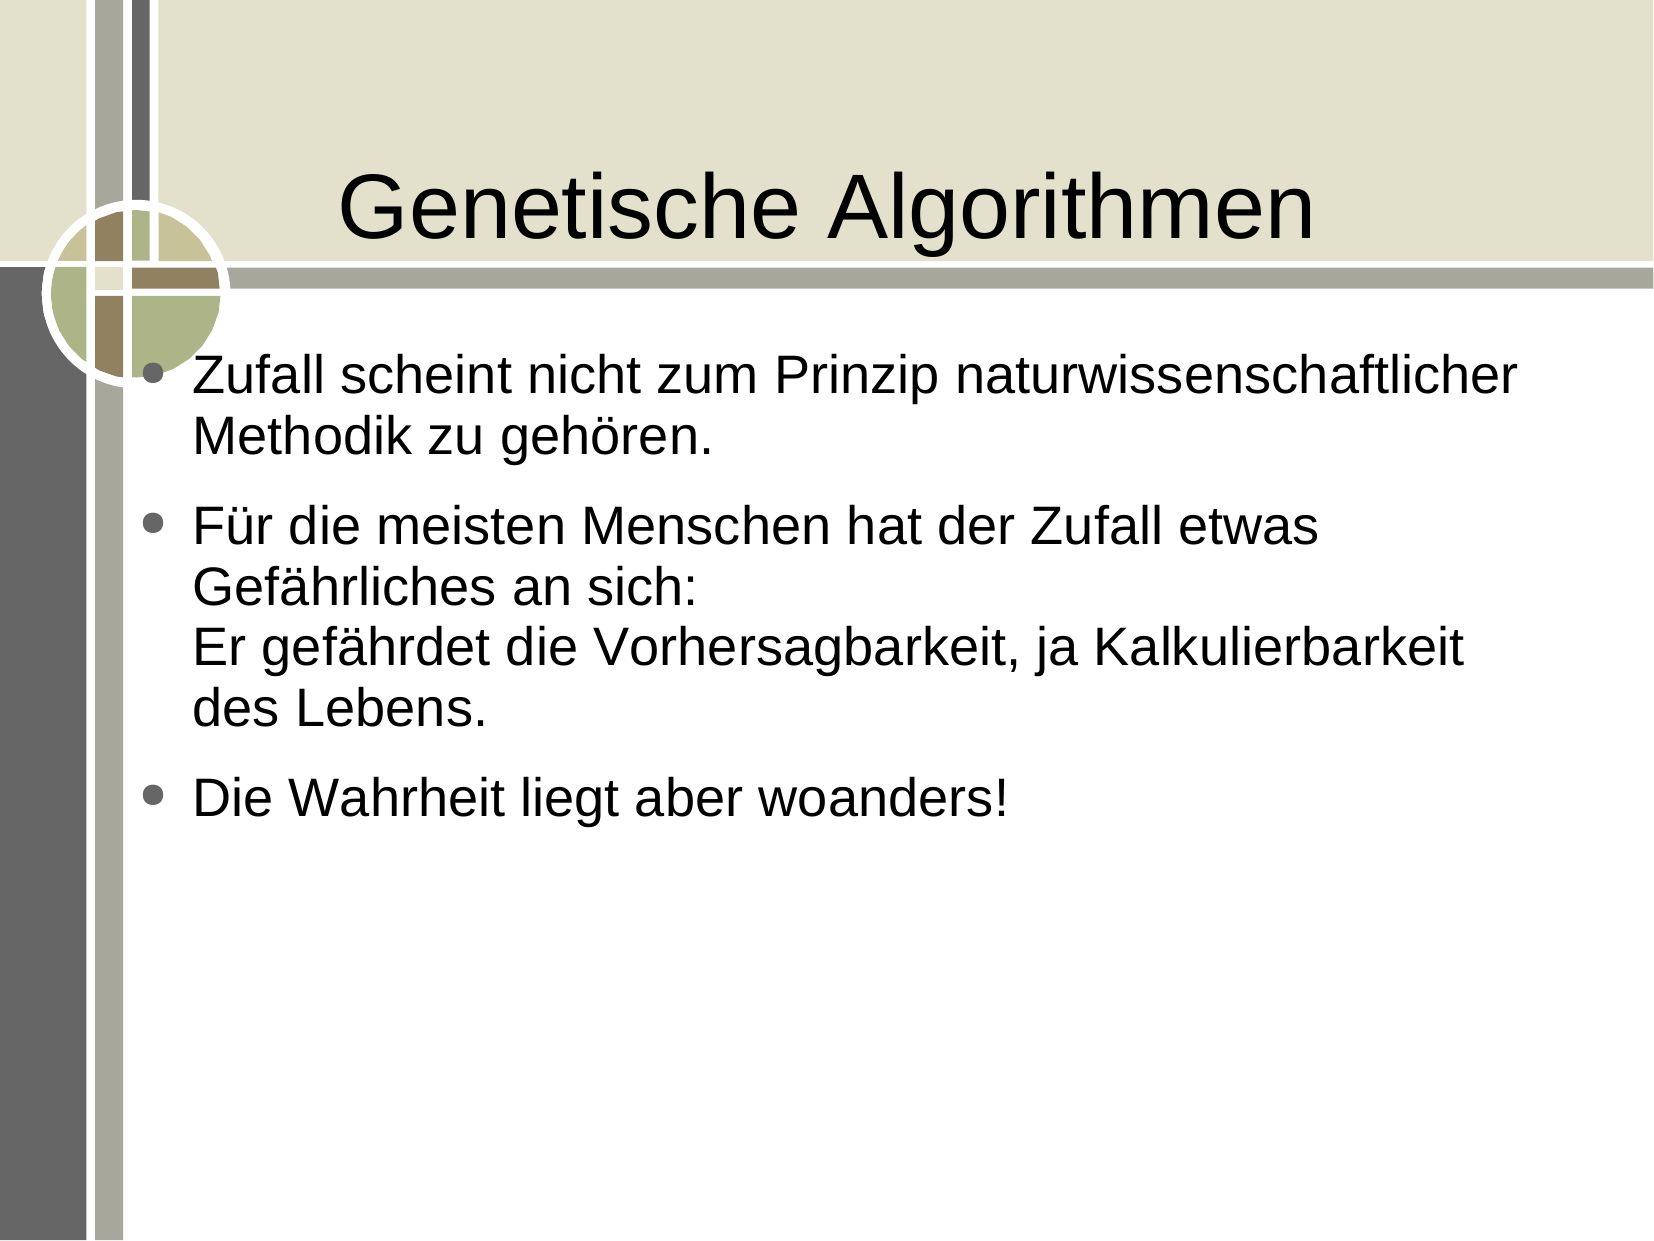

# Genetische Algorithmen
Zufall scheint nicht zum Prinzip naturwissenschaftlicher Methodik zu gehören.
Für die meisten Menschen hat der Zufall etwas Gefährliches an sich:
Er gefährdet die Vorhersagbarkeit, ja Kalkulierbarkeit des Lebens.
Die Wahrheit liegt aber woanders!